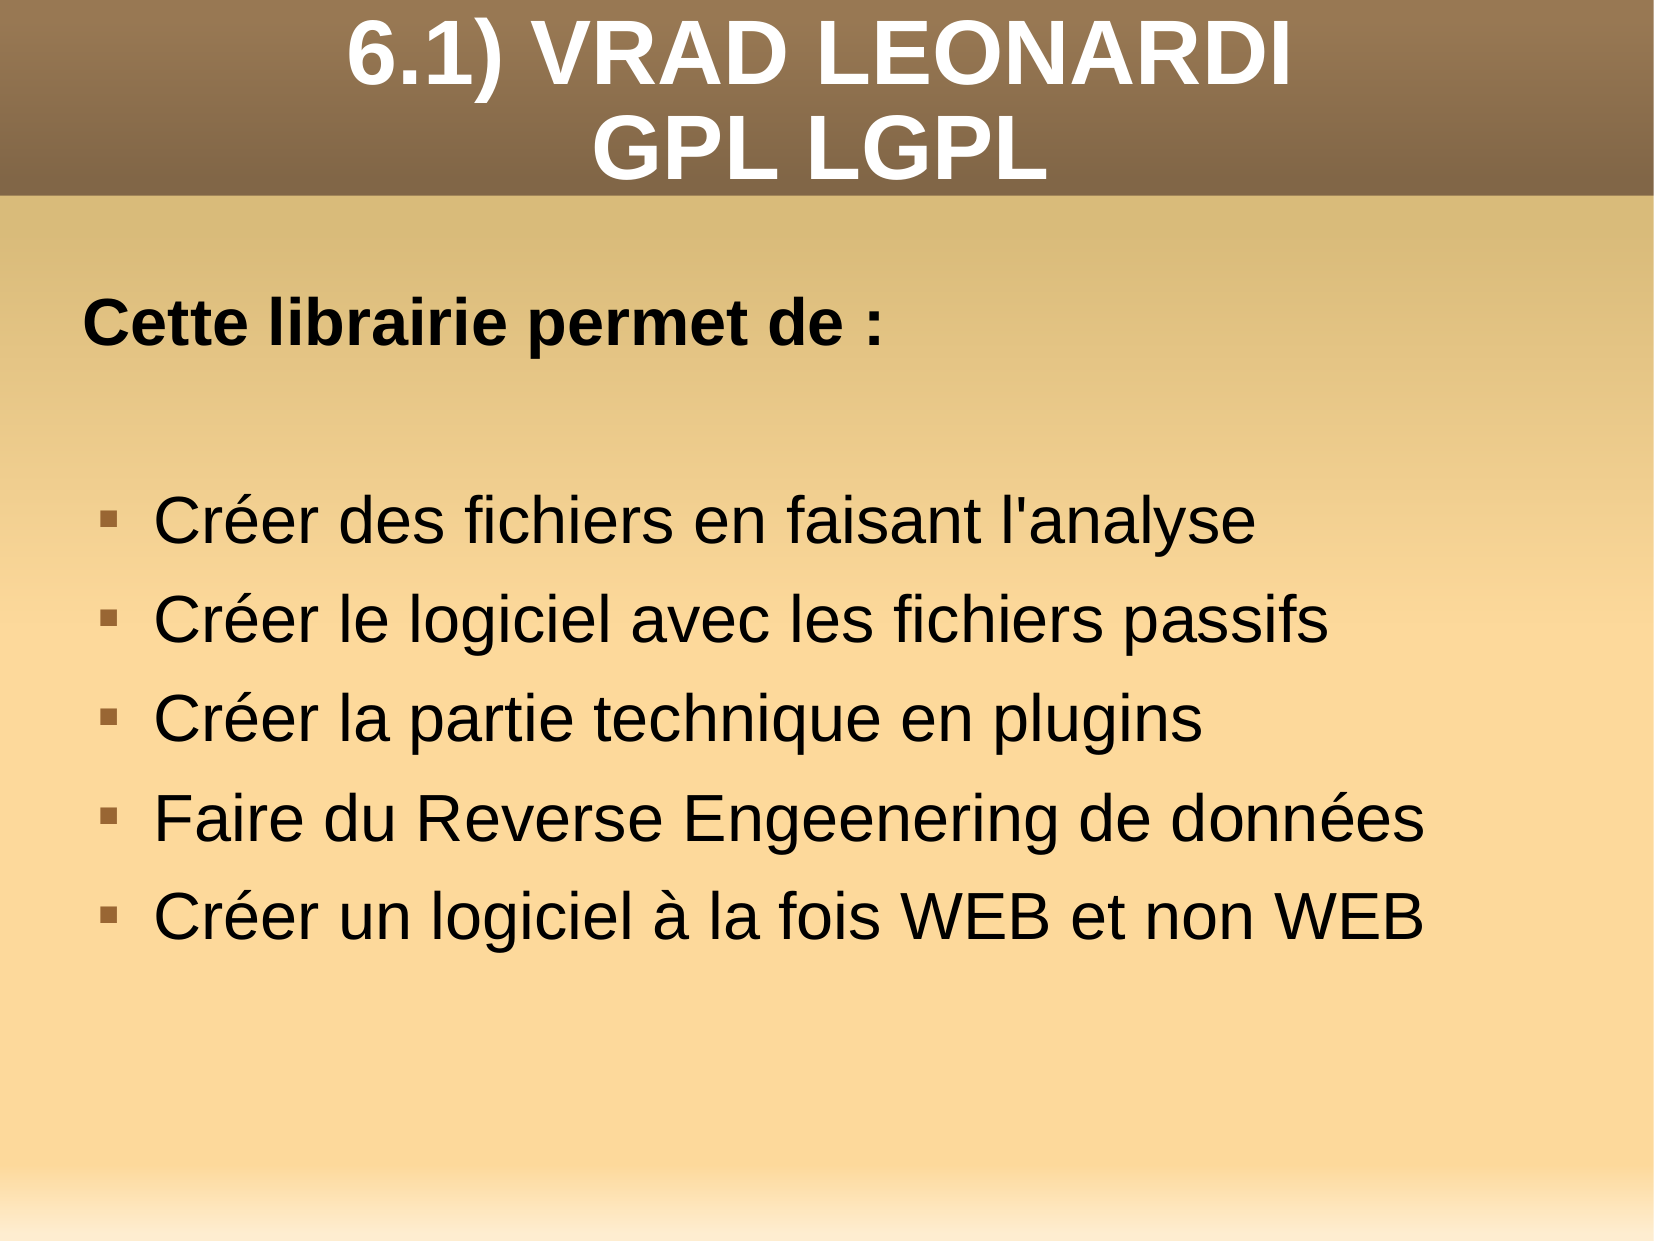

# 6.1) VRAD LEONARDI GPL LGPL
Cette librairie permet de :
Créer des fichiers en faisant l'analyse
Créer le logiciel avec les fichiers passifs
Créer la partie technique en plugins
Faire du Reverse Engeenering de données
Créer un logiciel à la fois WEB et non WEB